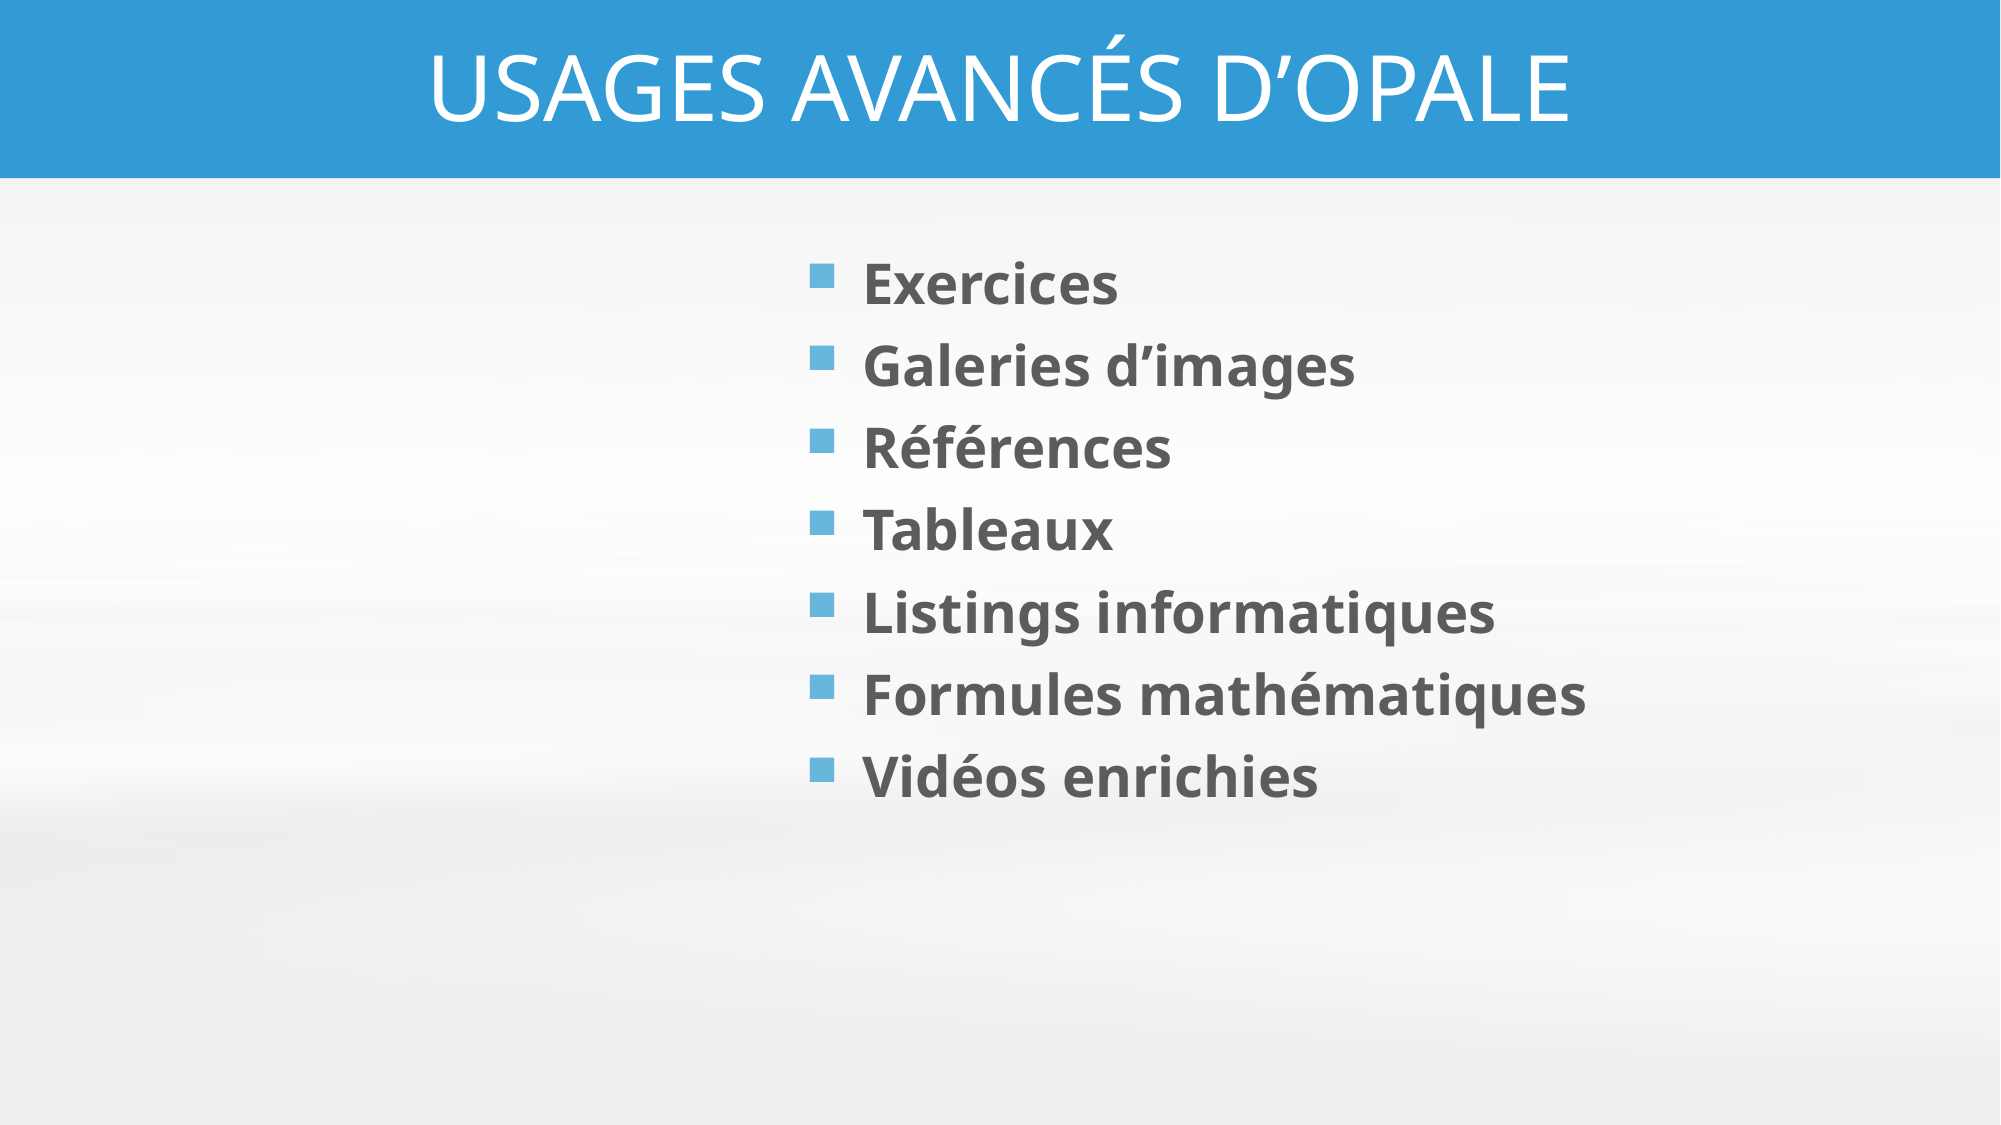

Usages avancés d’Opale
Exercices
Galeries d’images
Références
Tableaux
Listings informatiques
Formules mathématiques
Vidéos enrichies